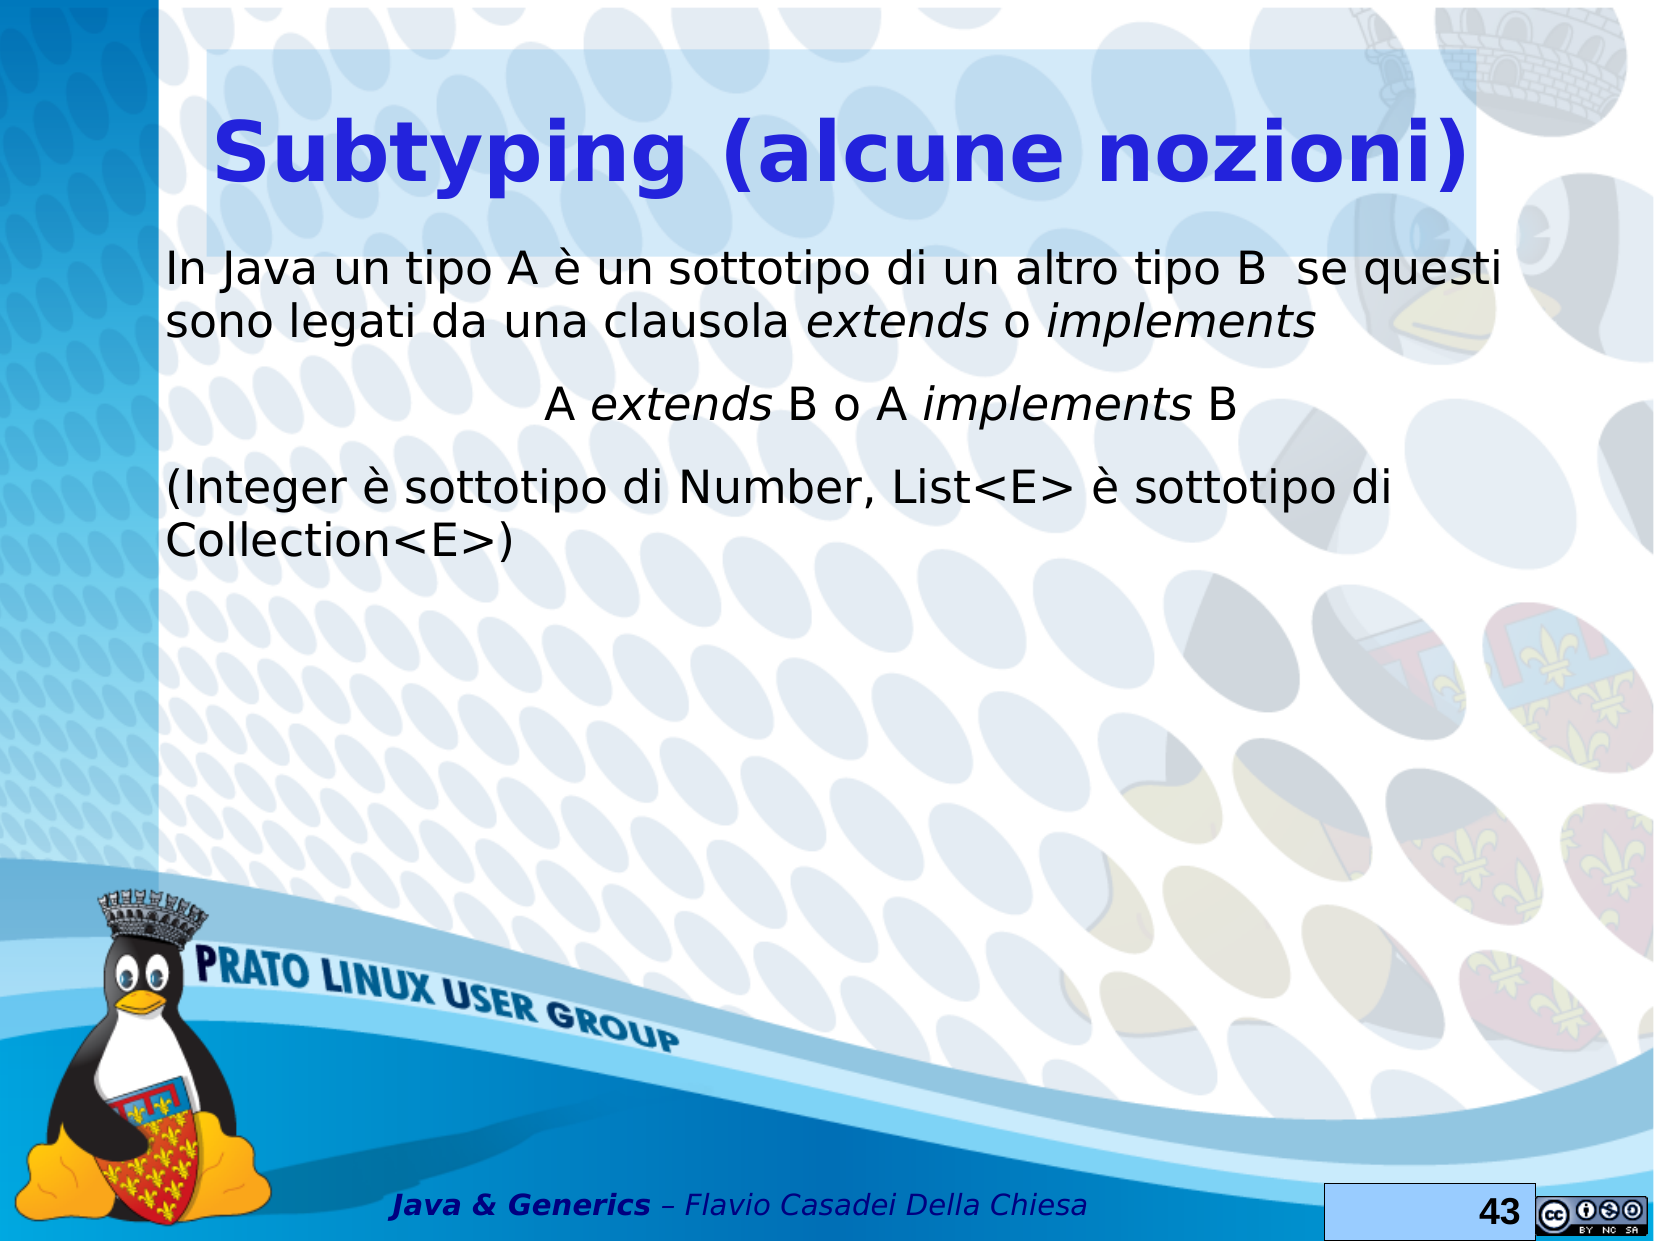

# Subtyping (alcune nozioni)
In Java un tipo A è un sottotipo di un altro tipo B se questi sono legati da una clausola extends o implements
A extends B o A implements B
(Integer è sottotipo di Number, List<E> è sottotipo di Collection<E>)